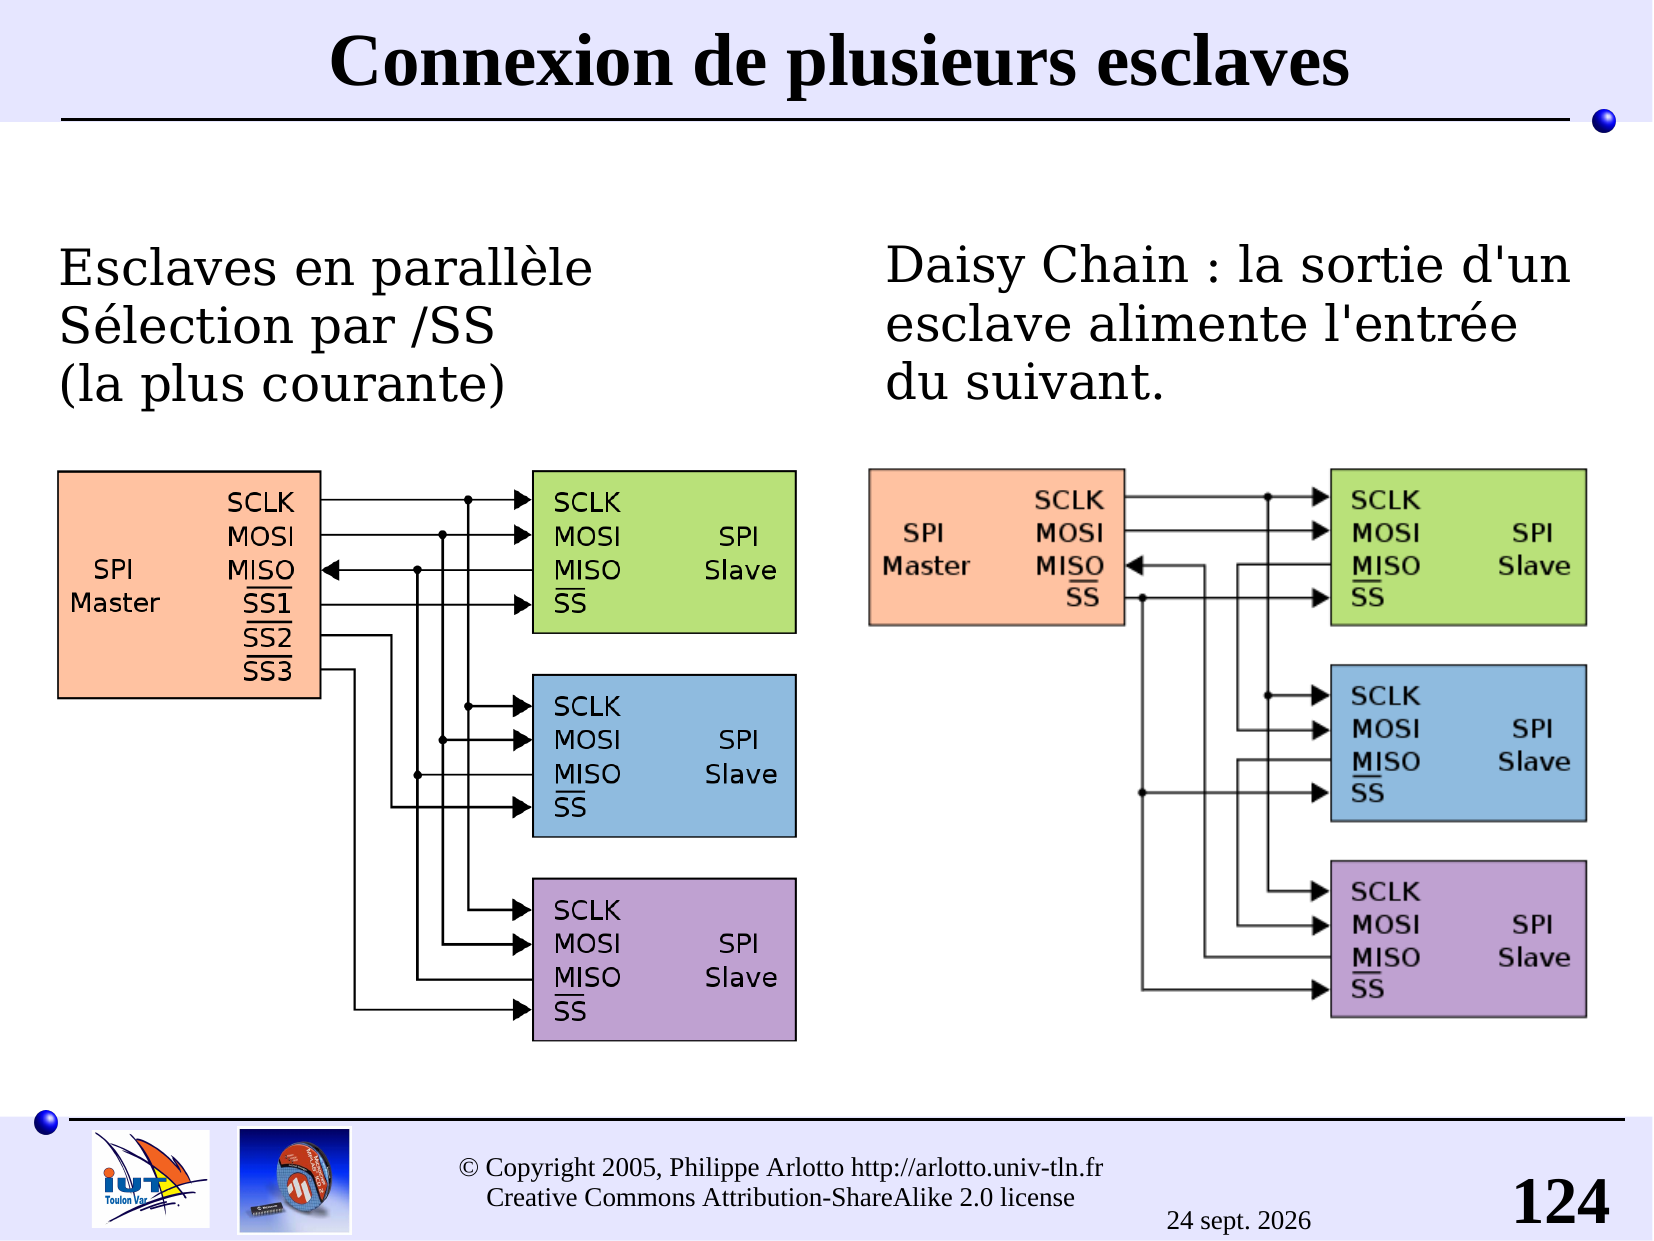

# Connexion de plusieurs esclaves
Daisy Chain : la sortie d'un
esclave alimente l'entrée
du suivant.
Esclaves en parallèle
Sélection par /SS
(la plus courante)